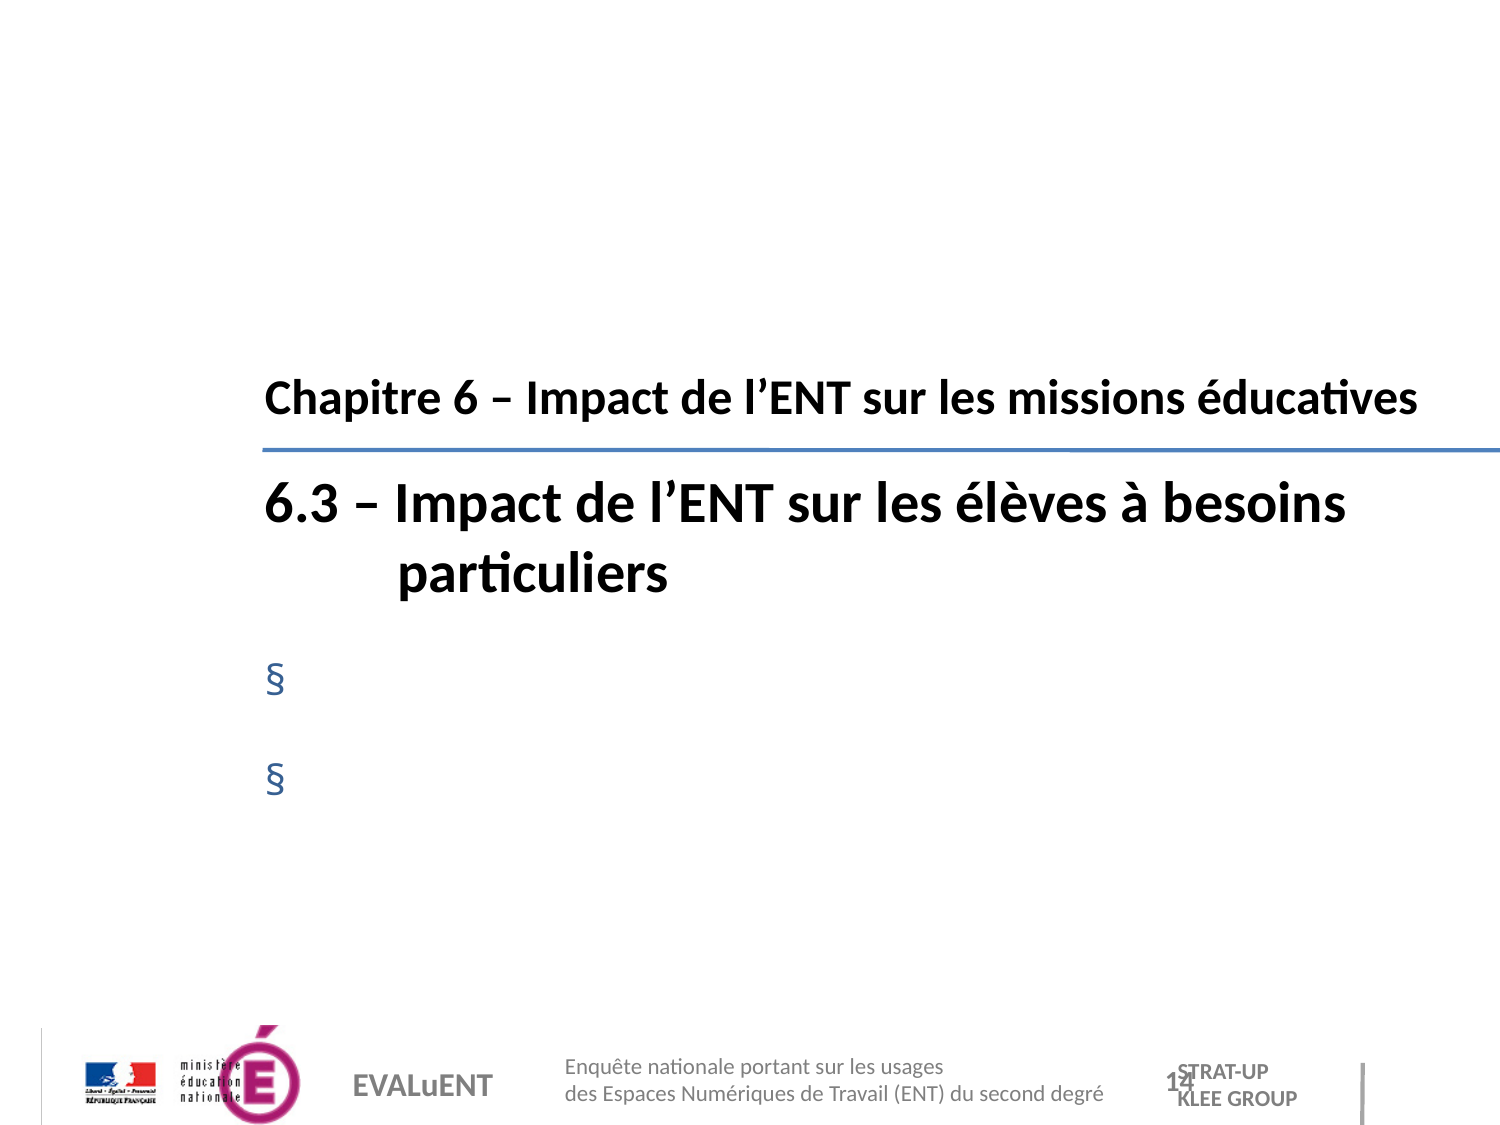

Chapitre 6 – Impact de l’ENT sur les missions éducatives
6.3 – Impact de l’ENT sur les élèves à besoins
 particuliers